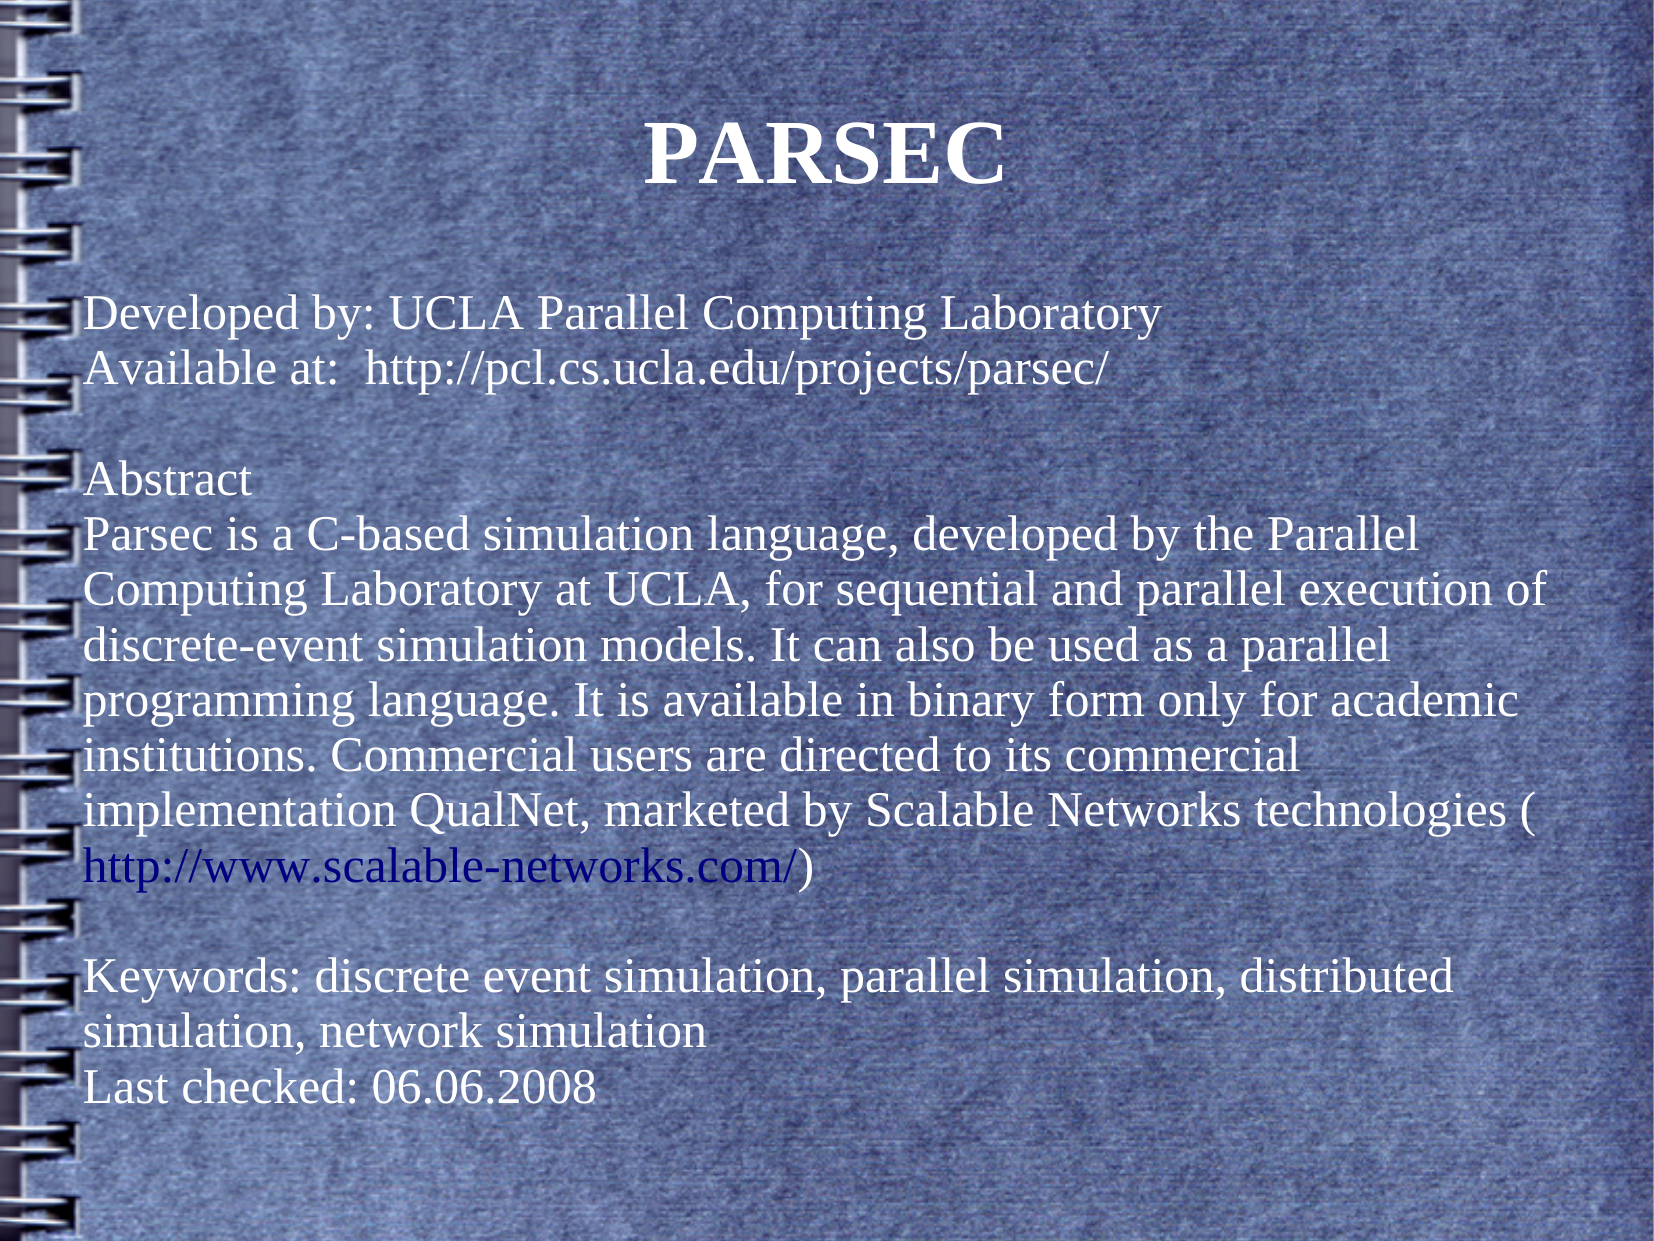

# PARSEC
Developed by: UCLA Parallel Computing Laboratory
Available at: http://pcl.cs.ucla.edu/projects/parsec/
Abstract
Parsec is a C-based simulation language, developed by the Parallel Computing Laboratory at UCLA, for sequential and parallel execution of discrete-event simulation models. It can also be used as a parallel programming language. It is available in binary form only for academic institutions. Commercial users are directed to its commercial implementation QualNet, marketed by Scalable Networks technologies (http://www.scalable-networks.com/)
Keywords: discrete event simulation, parallel simulation, distributed simulation, network simulation
Last checked: 06.06.2008